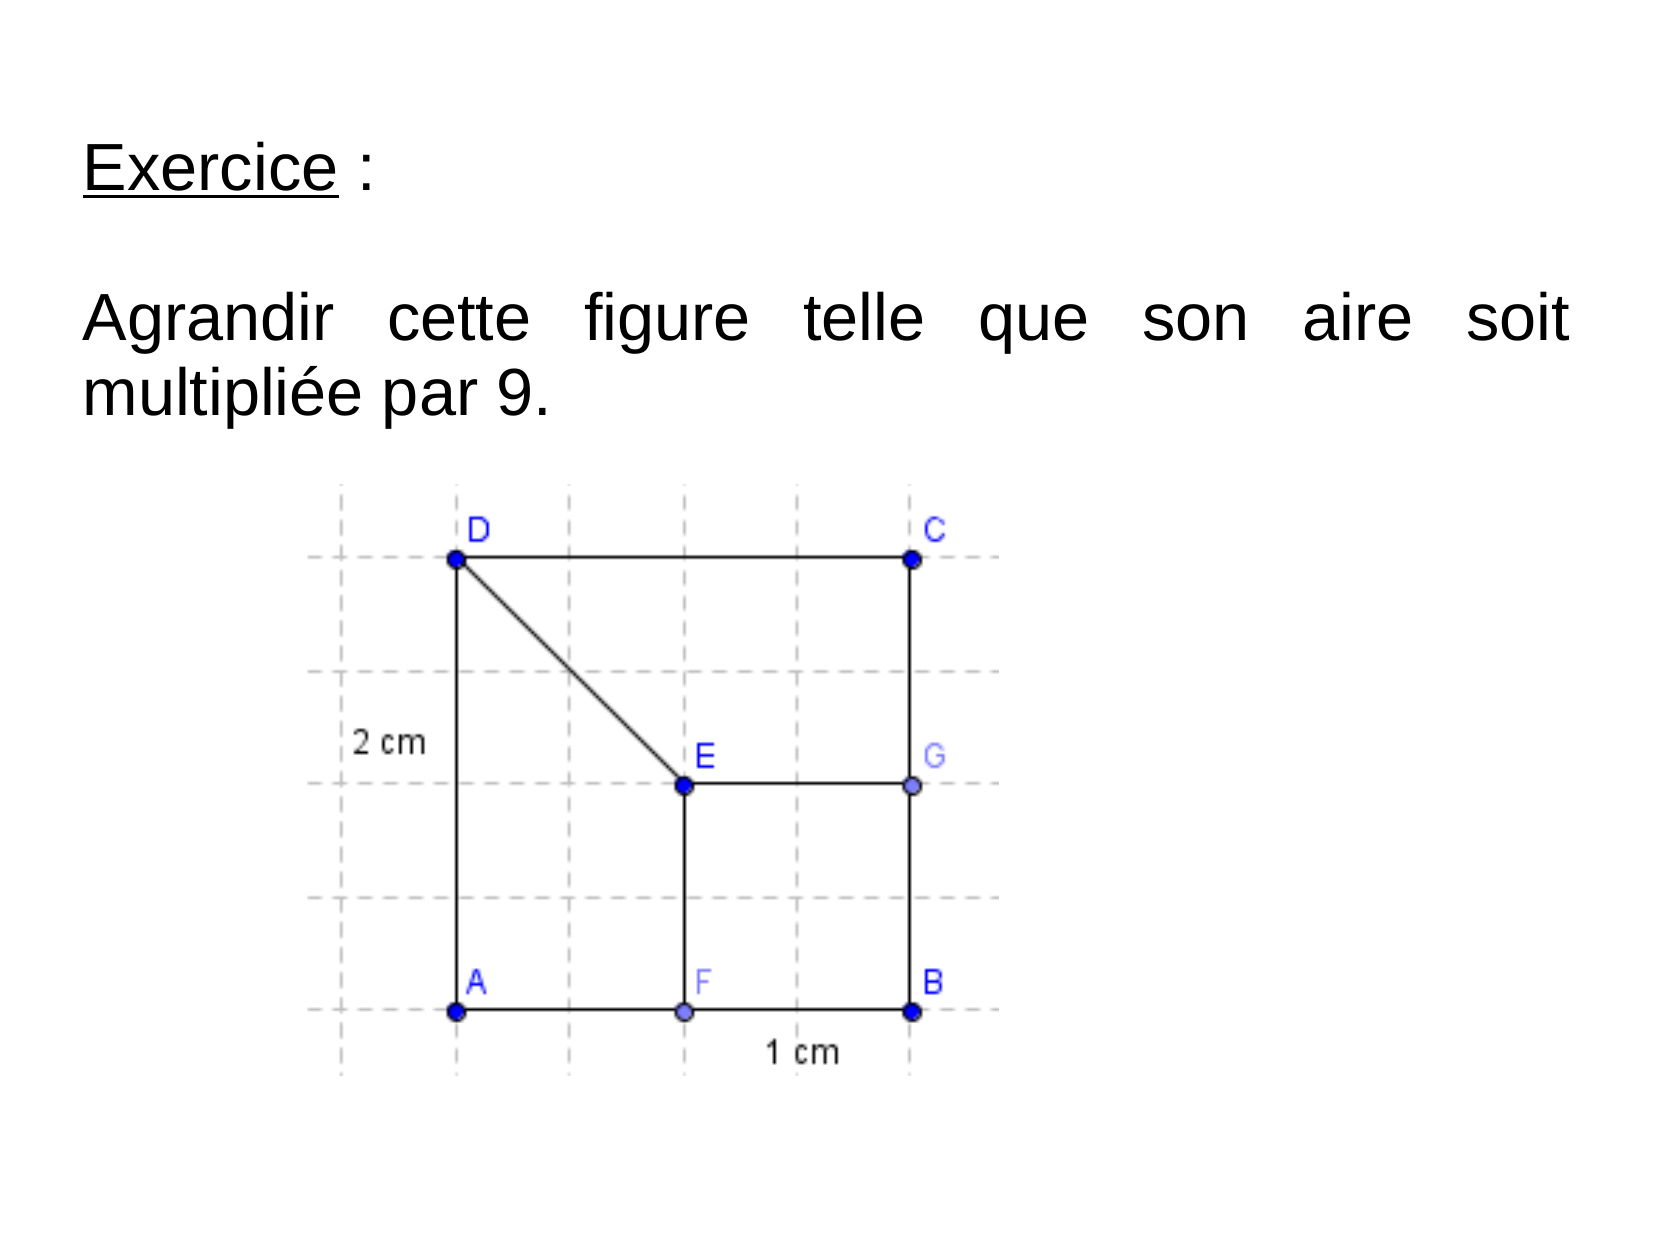

# Exercice :
Agrandir cette figure telle que son aire soit multipliée par 9.